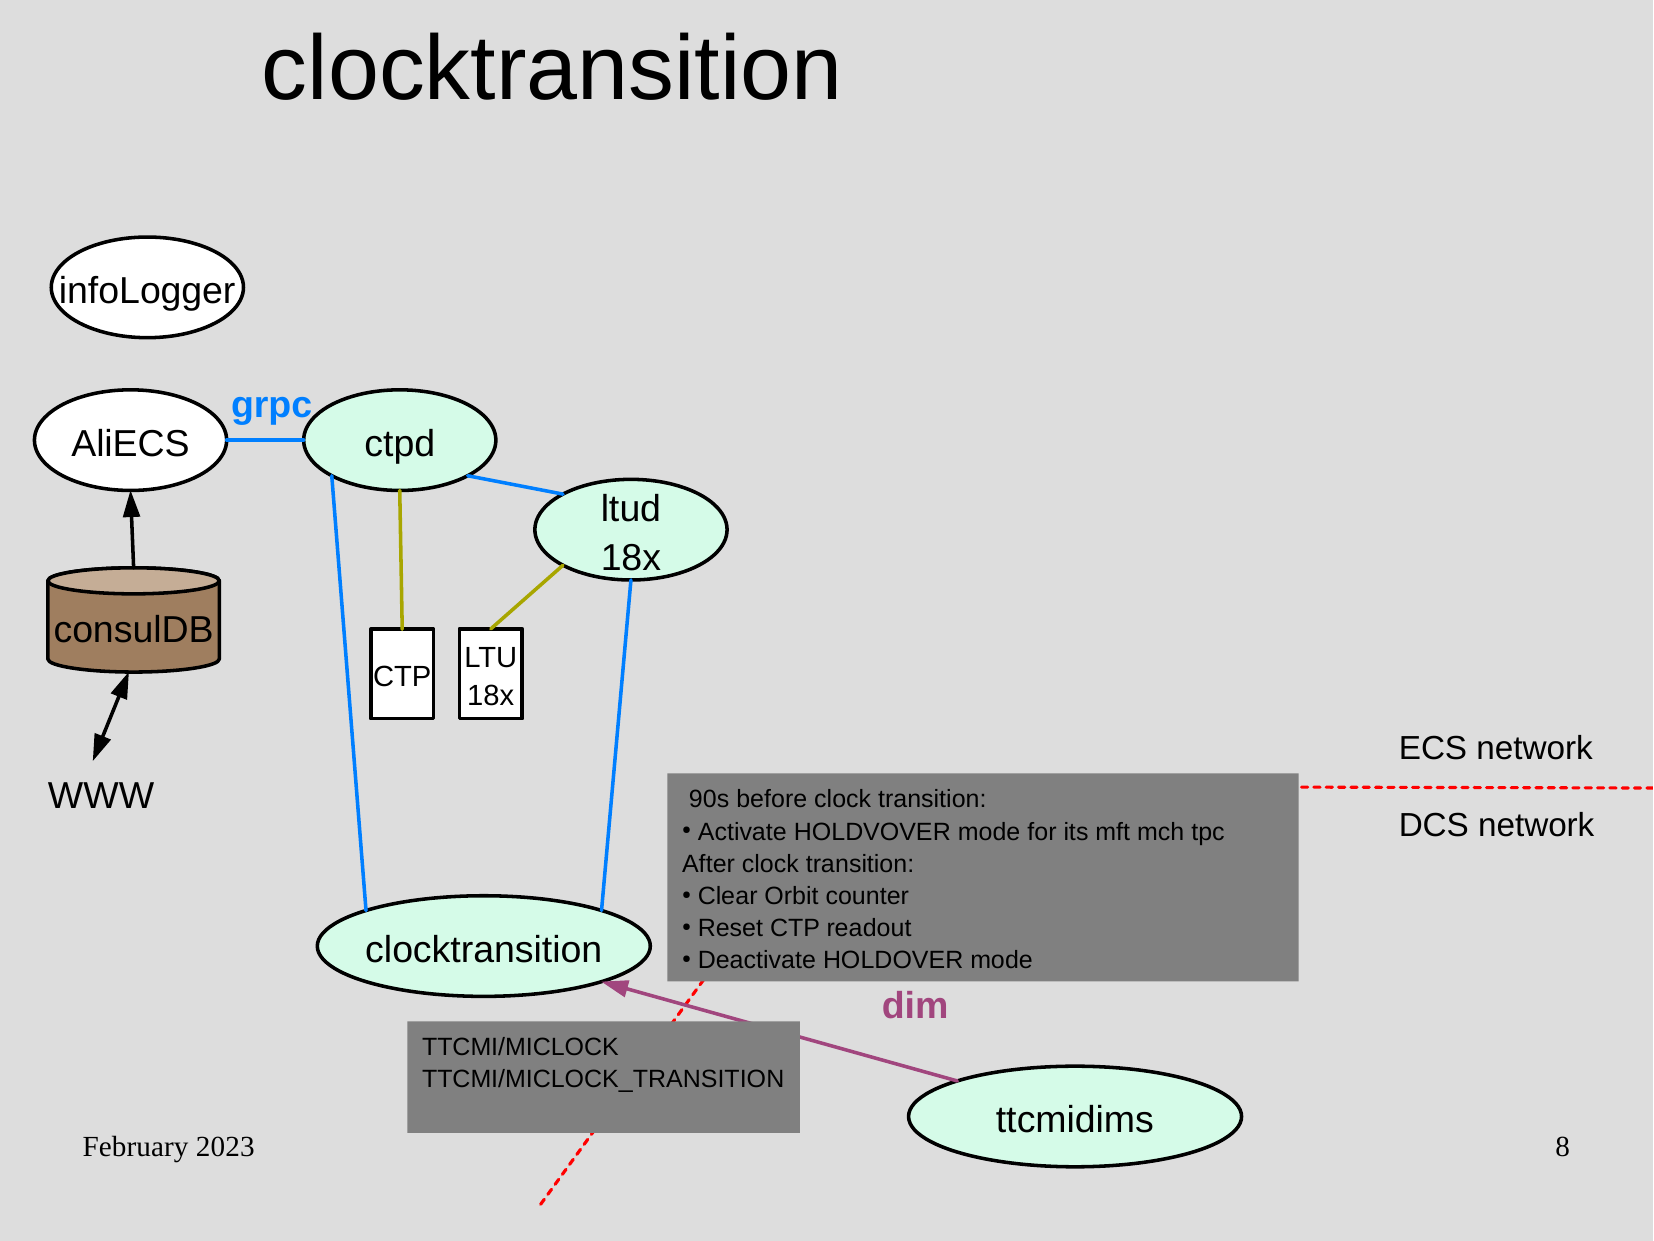

# clocktransition
infoLogger
grpc
AliECS
ctpd
ltud
18x
consulDB
LTU
18x
CTP
ECS network
WWW
 90s before clock transition:
 Activate HOLDVOVER mode for its mft mch tpc
After clock transition:
 Clear Orbit counter
 Reset CTP readout
 Deactivate HOLDOVER mode
DCS network
LHC
Interface
clocktransition
dim
TTCMI/MICLOCK
TTCMI/MICLOCK_TRANSITION
ttcmidims
29.5.2019
8